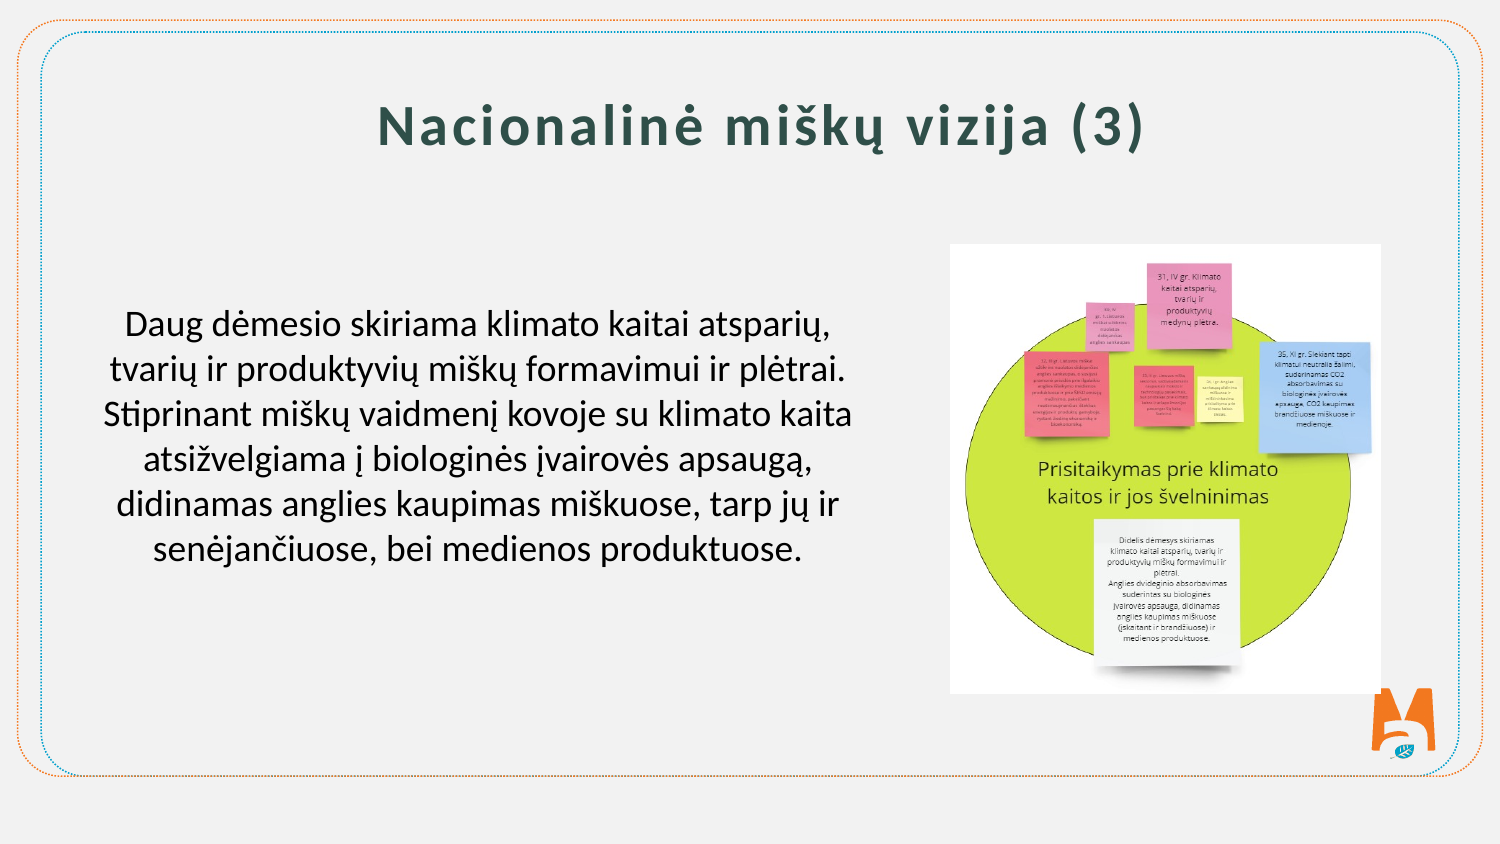

Nacionalinė miškų vizija (3)
Daug dėmesio skiriama klimato kaitai atsparių, tvarių ir produktyvių miškų formavimui ir plėtrai. Stiprinant miškų vaidmenį kovoje su klimato kaita atsižvelgiama į biologinės įvairovės apsaugą, didinamas anglies kaupimas miškuose, tarp jų ir senėjančiuose, bei medienos produktuose.